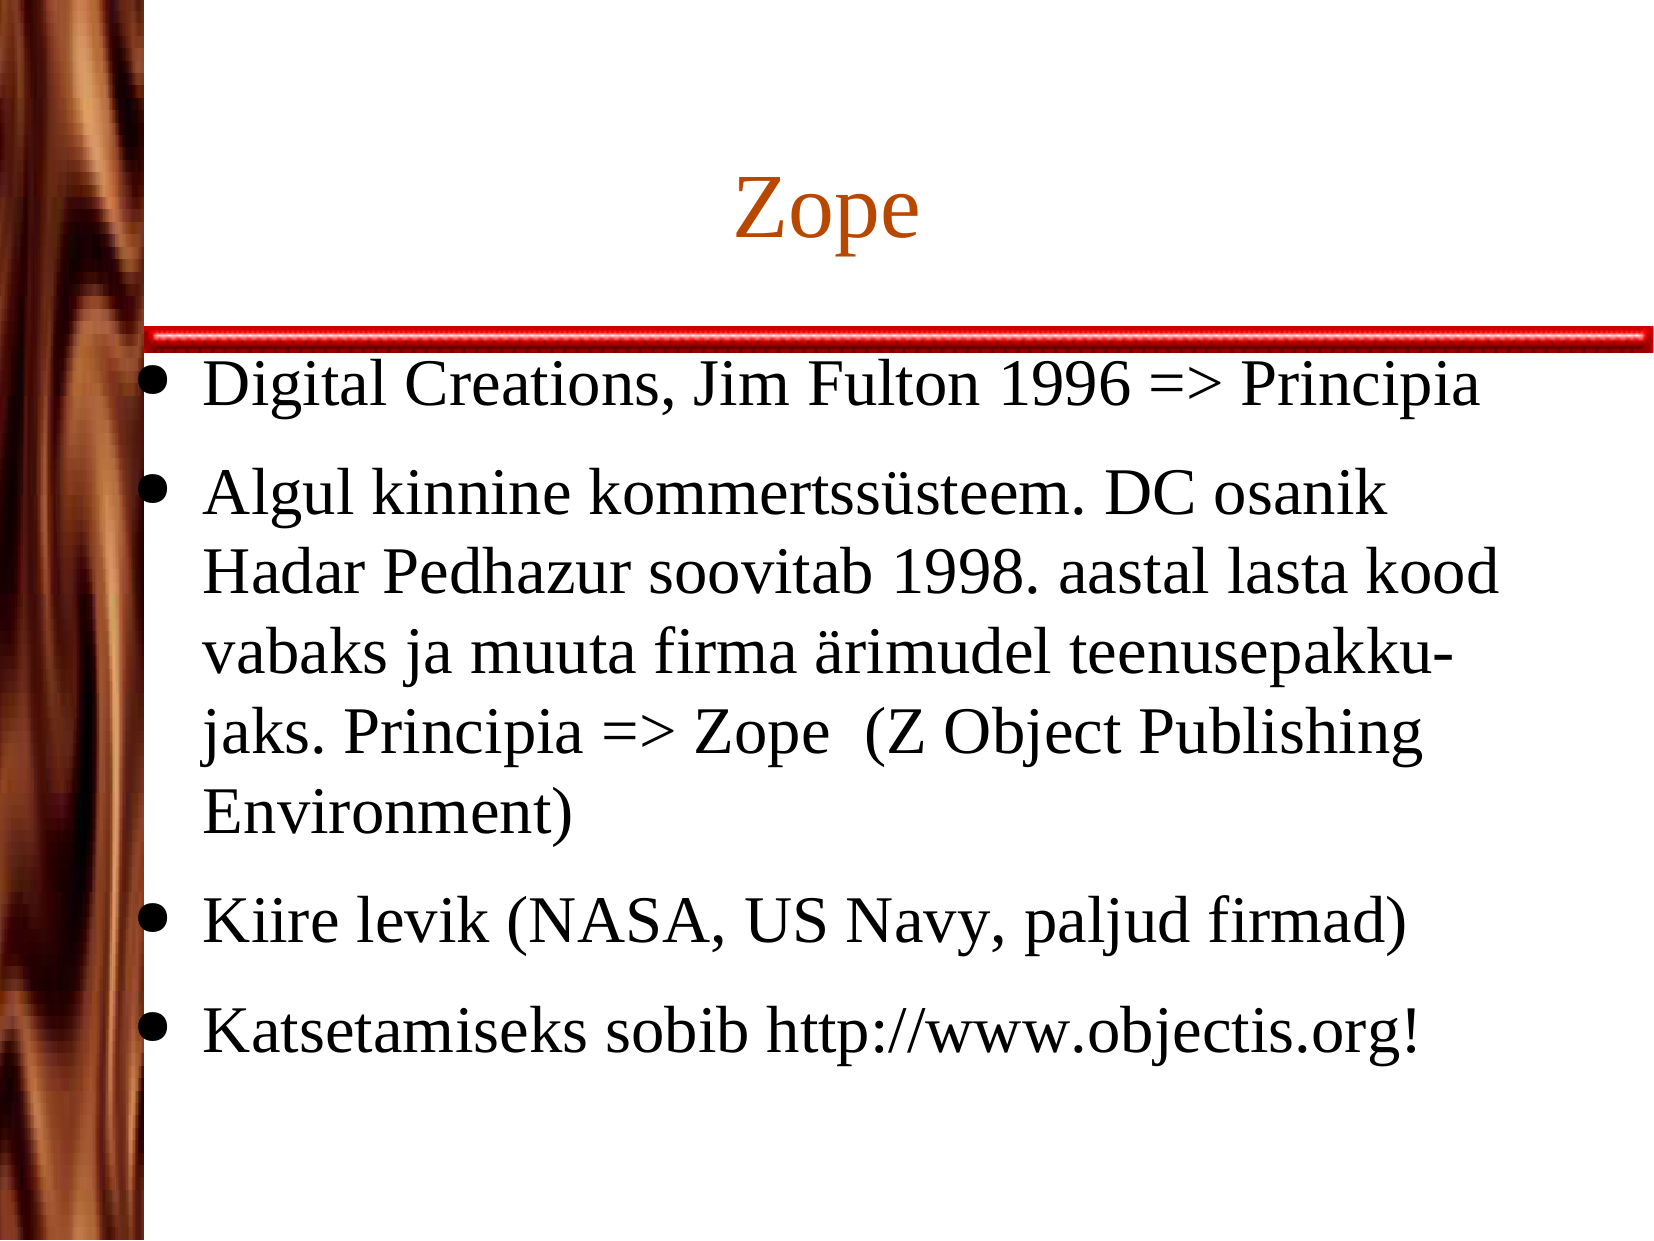

# Zope
Digital Creations, Jim Fulton 1996 => Principia
Algul kinnine kommertssüsteem. DC osanik Hadar Pedhazur soovitab 1998. aastal lasta kood vabaks ja muuta firma ärimudel teenusepakku-jaks. Principia => Zope (Z Object Publishing Environment)
Kiire levik (NASA, US Navy, paljud firmad)
Katsetamiseks sobib http://www.objectis.org!